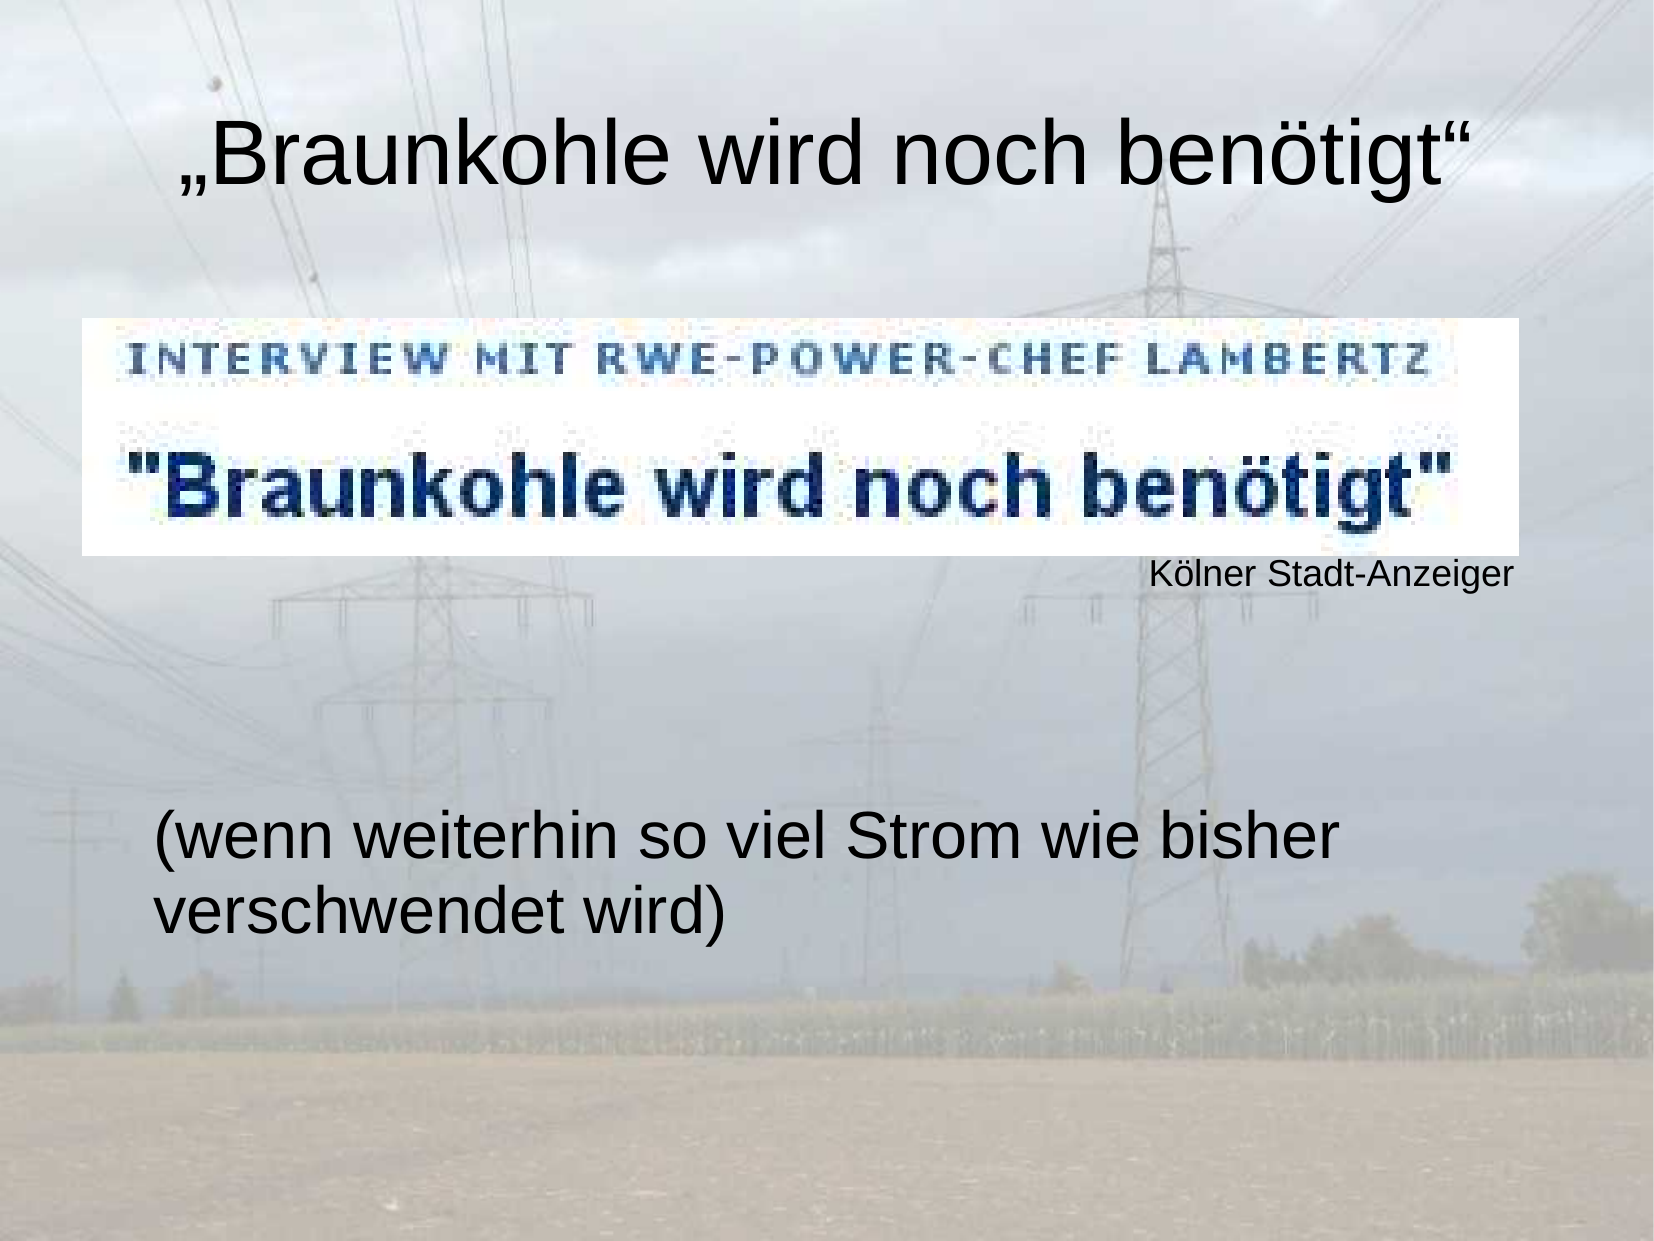

# „Braunkohle wird noch benötigt“
(wenn weiterhin so viel Strom wie bisher verschwendet wird)
Kölner Stadt-Anzeiger